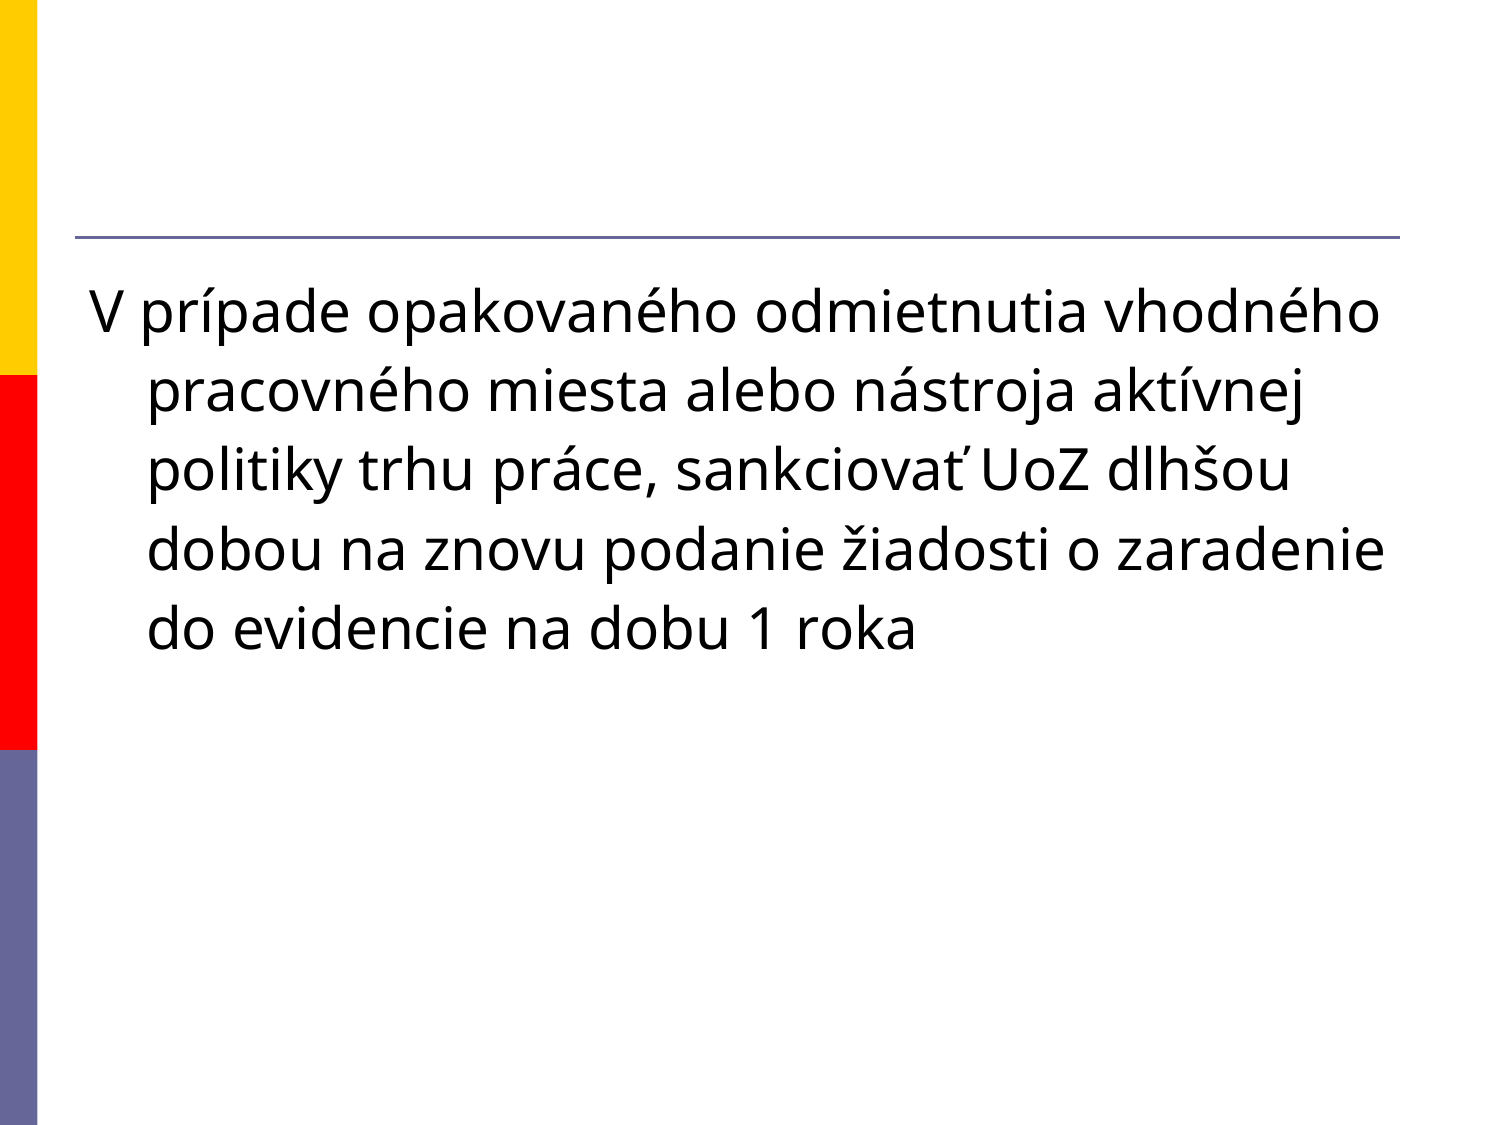

# V prípade opakovaného odmietnutia vhodného pracovného miesta alebo nástroja aktívnej politiky trhu práce, sankciovať UoZ dlhšou dobou na znovu podanie žiadosti o zaradenie do evidencie na dobu 1 roka